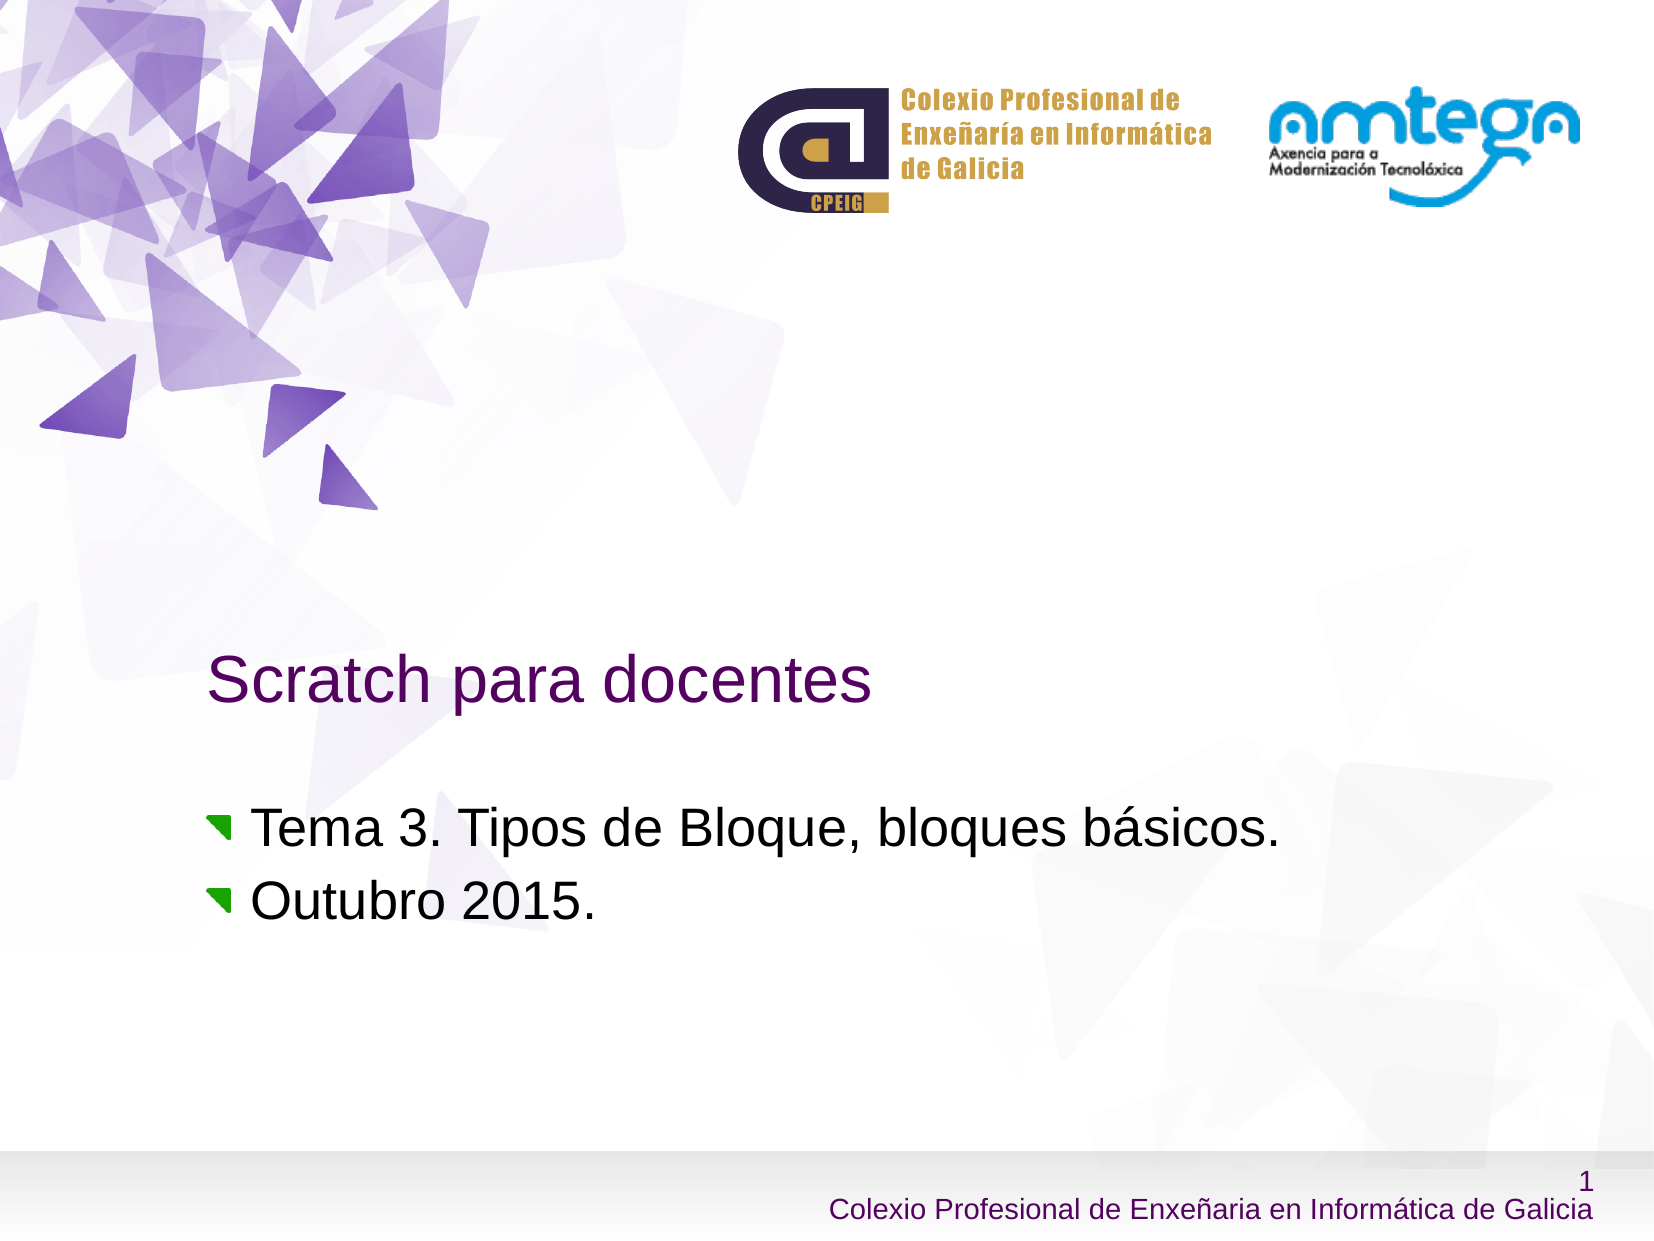

# Scratch para docentes
Tema 3. Tipos de Bloque, bloques básicos.
Outubro 2015.
1
Colexio Profesional de Enxeñaria en Informática de Galicia